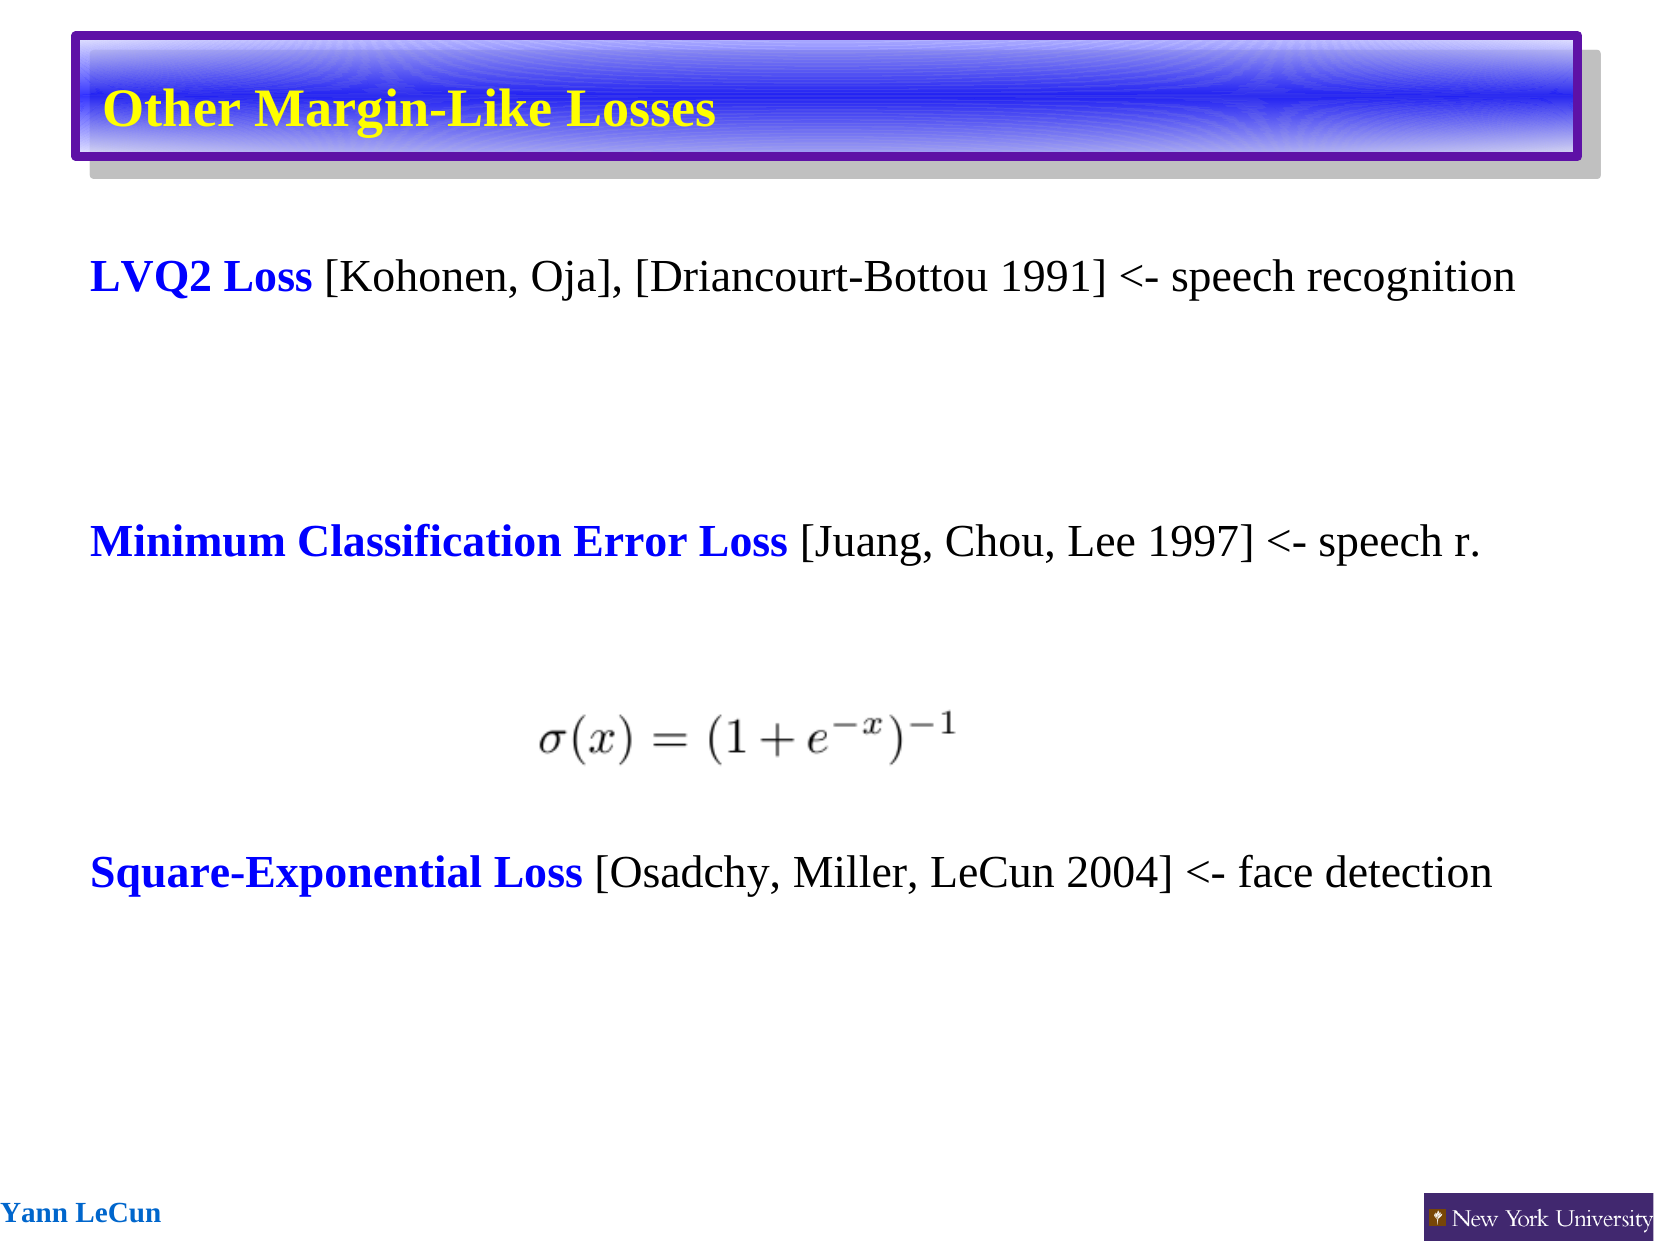

# Other Margin-Like Losses
LVQ2 Loss [Kohonen, Oja], [Driancourt-Bottou 1991] <- speech recognition
Minimum Classification Error Loss [Juang, Chou, Lee 1997] <- speech r.
Square-Exponential Loss [Osadchy, Miller, LeCun 2004] <- face detection